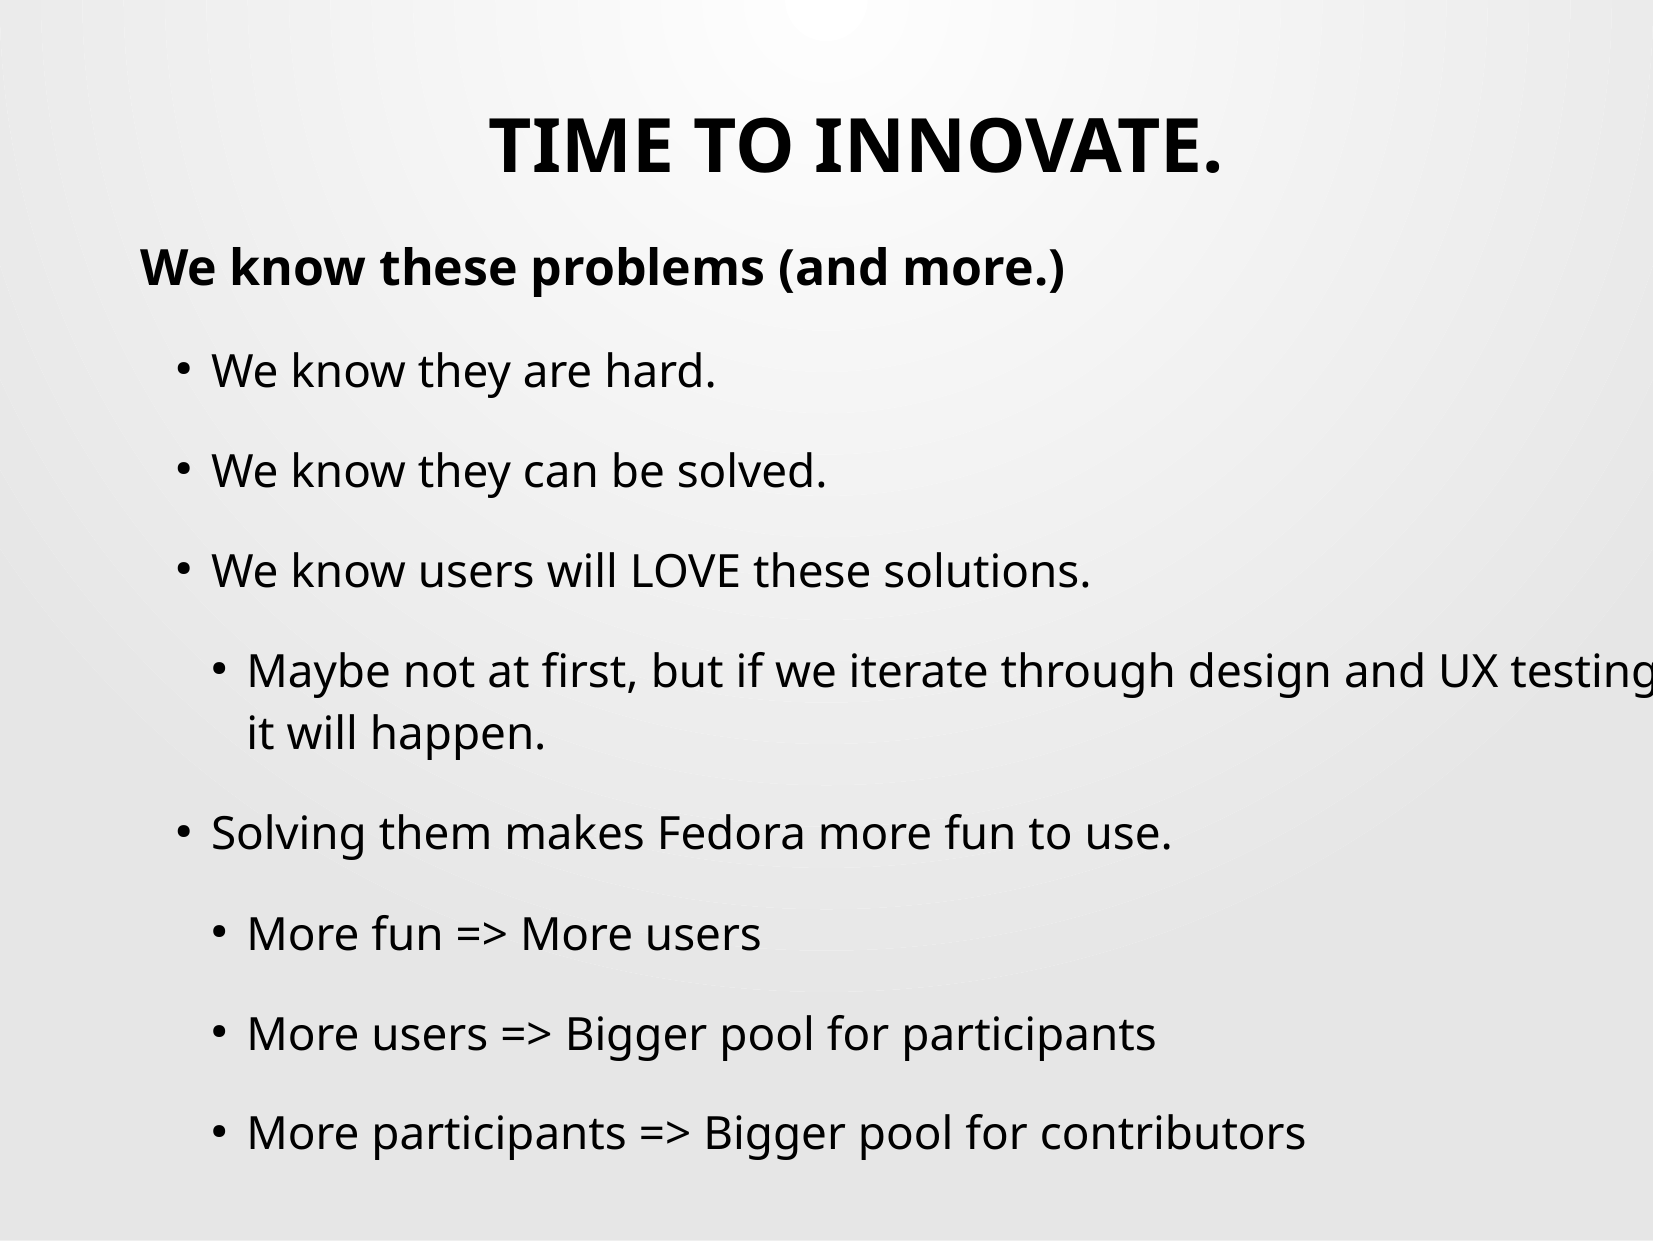

TIME TO INNOVATE.
We know these problems (and more.)
We know they are hard.
We know they can be solved.
We know users will LOVE these solutions.
Maybe not at first, but if we iterate through design and UX testing
it will happen.
Solving them makes Fedora more fun to use.
More fun => More users
More users => Bigger pool for participants
More participants => Bigger pool for contributors